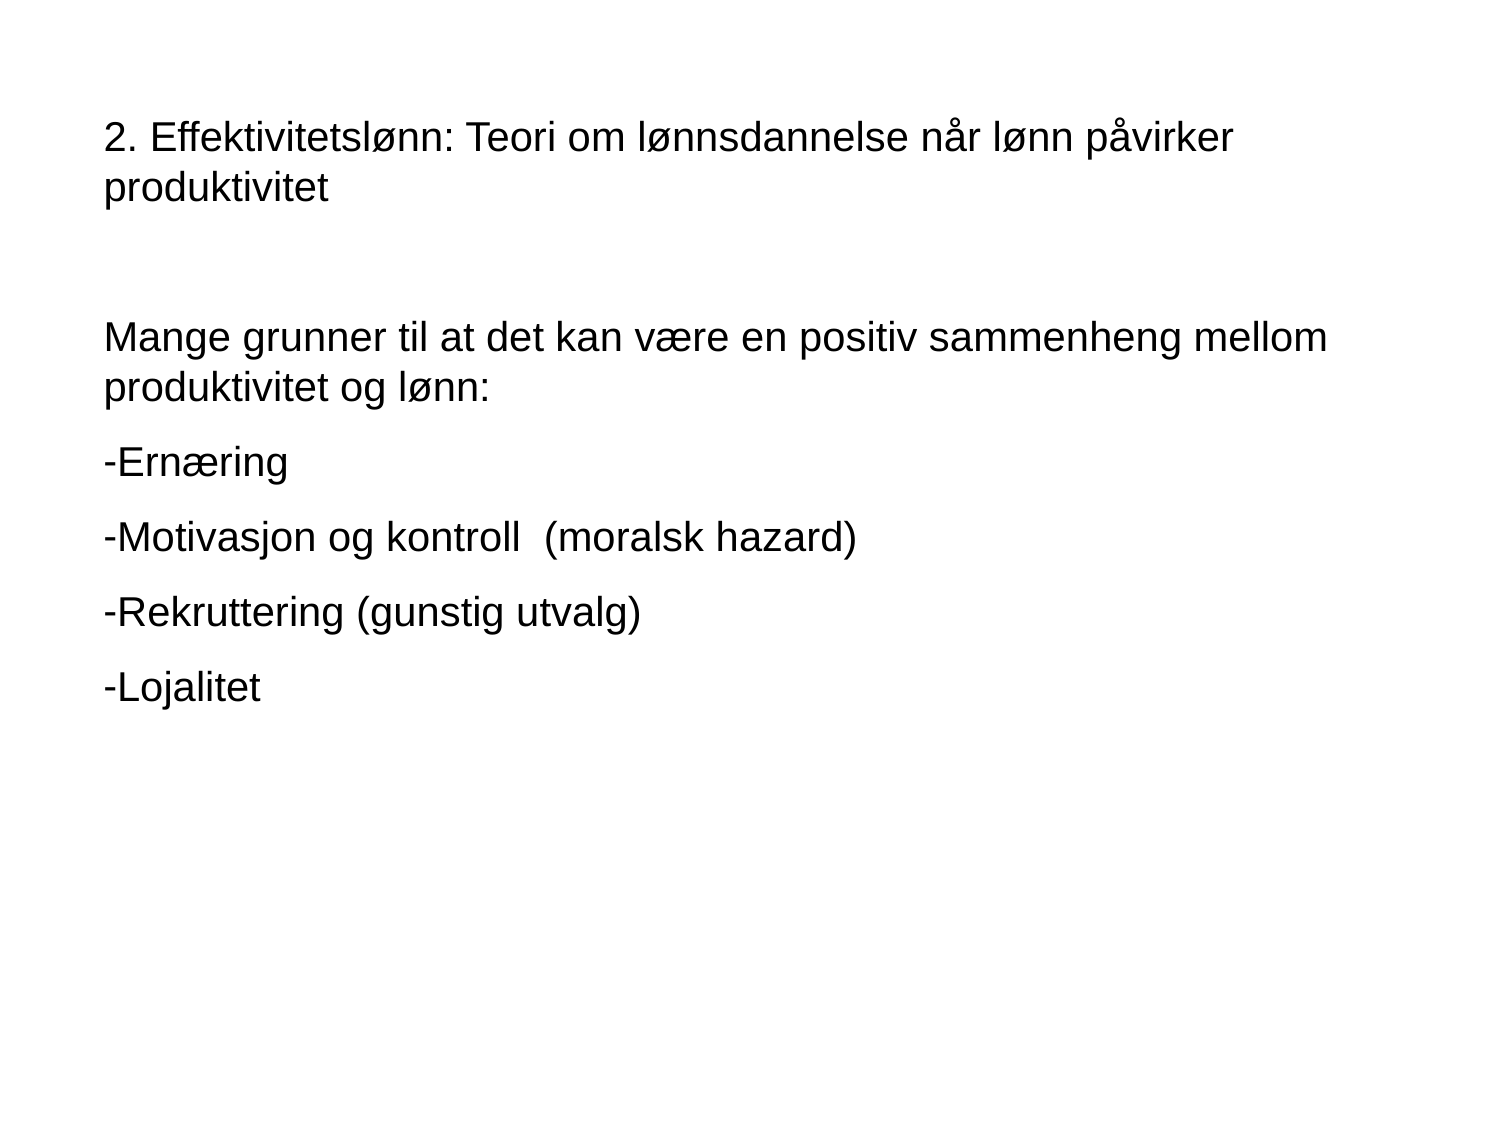

2. Effektivitetslønn: Teori om lønnsdannelse når lønn påvirker produktivitet
Mange grunner til at det kan være en positiv sammenheng mellom produktivitet og lønn:
Ernæring
Motivasjon og kontroll (moralsk hazard)
Rekruttering (gunstig utvalg)
Lojalitet